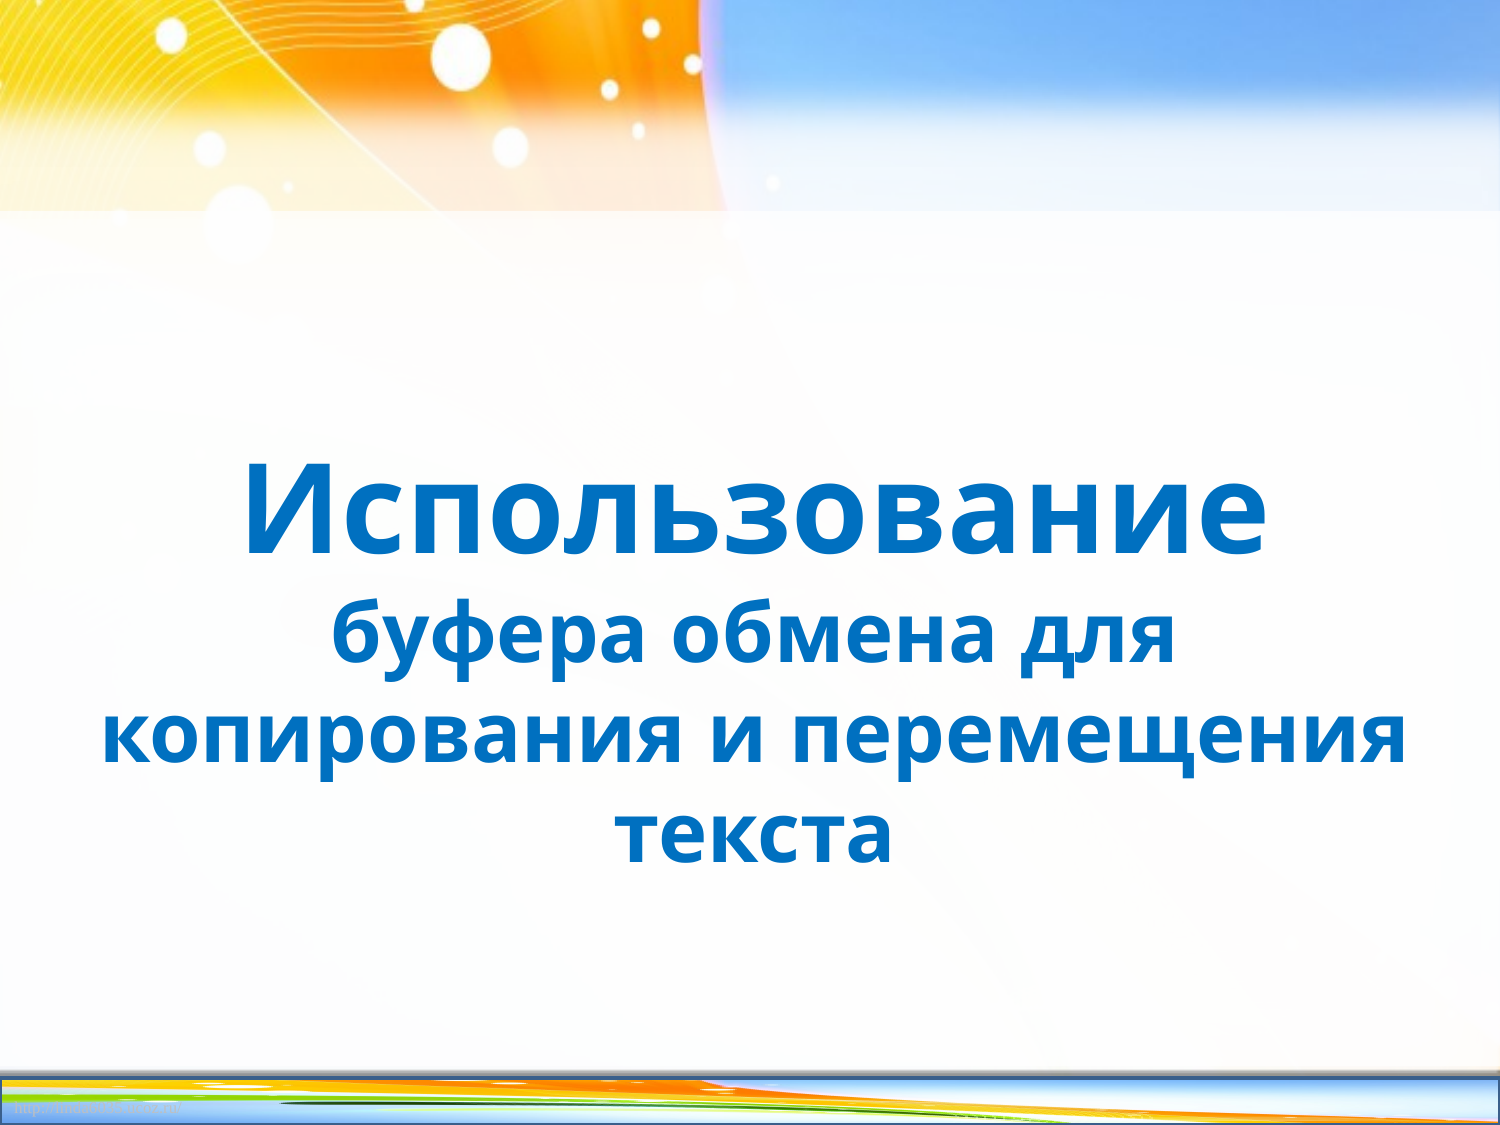

Использование
буфера обмена для копирования и перемещения текста